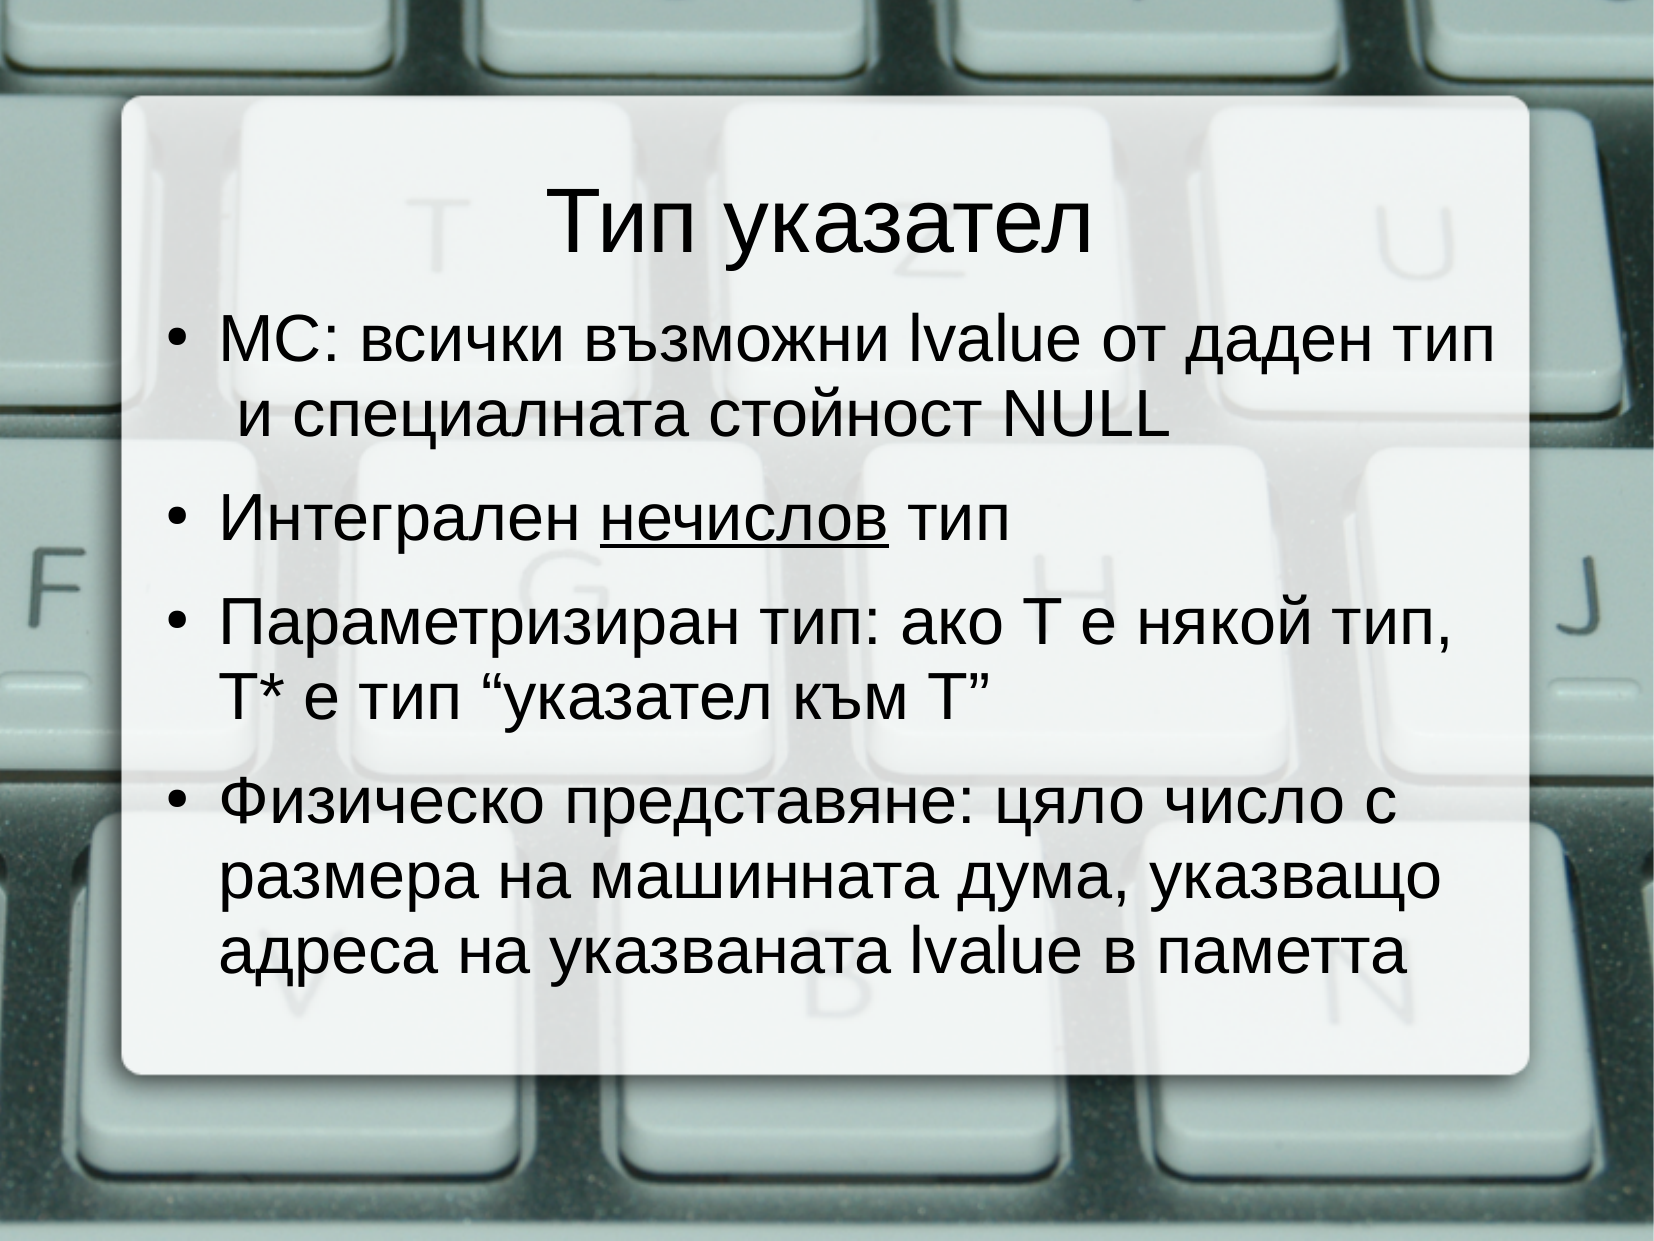

# Тип указател
МС: всички възможни lvalue от даден тип и специалната стойност NULL
Интегрален нечислов тип
Параметризиран тип: ако T е някой тип,
T* е тип “указател към T”
Физическо представяне: цяло число с размера на машинната дума, указващо адреса на указваната lvalue в паметта